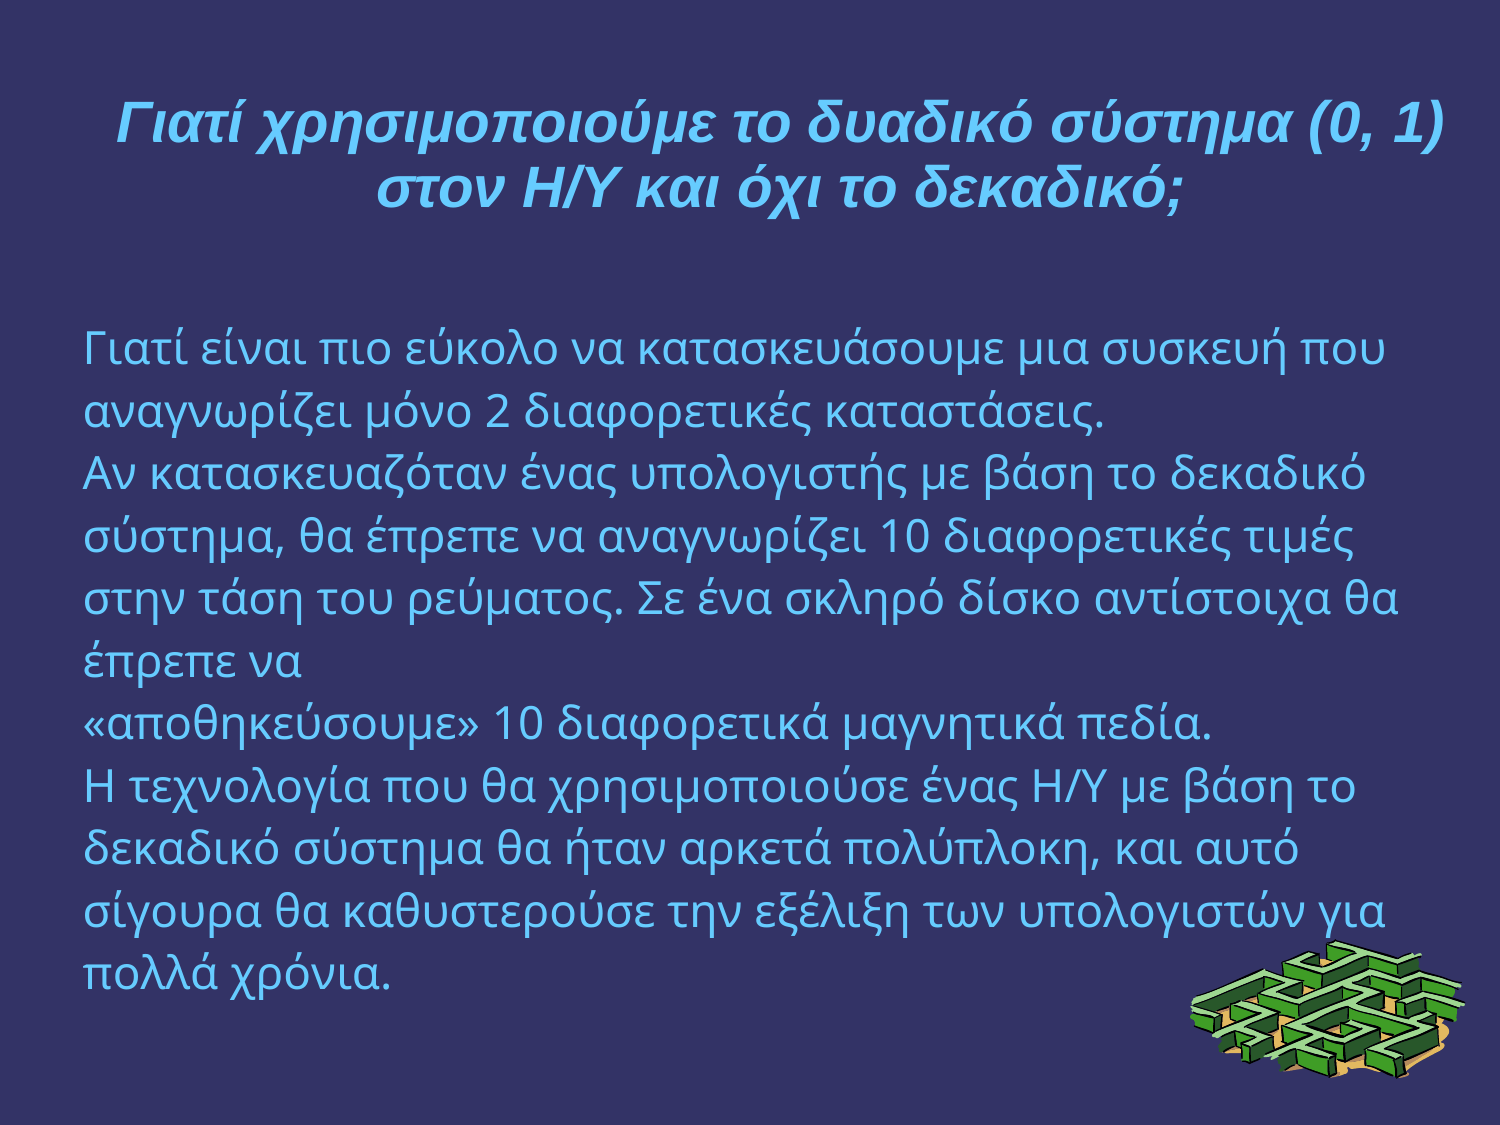

# Γιατί χρησιμοποιούμε το δυαδικό σύστημα (0, 1) στον Η/Υ και όχι το δεκαδικό;
Γιατί είναι πιο εύκολο να κατασκευάσουμε μια συσκευή που αναγνωρίζει μόνο 2 διαφορετικές καταστάσεις.
Αν κατασκευαζόταν ένας υπολογιστής με βάση το δεκαδικό σύστημα, θα έπρεπε να αναγνωρίζει 10 διαφορετικές τιμές στην τάση του ρεύματος. Σε ένα σκληρό δίσκο αντίστοιχα θα έπρεπε να
«αποθηκεύσουμε» 10 διαφορετικά μαγνητικά πεδία.
Η τεχνολογία που θα χρησιμοποιούσε ένας Η/Υ με βάση το δεκαδικό σύστημα θα ήταν αρκετά πολύπλοκη, και αυτό σίγουρα θα καθυστερούσε την εξέλιξη των υπολογιστών για πολλά χρόνια.